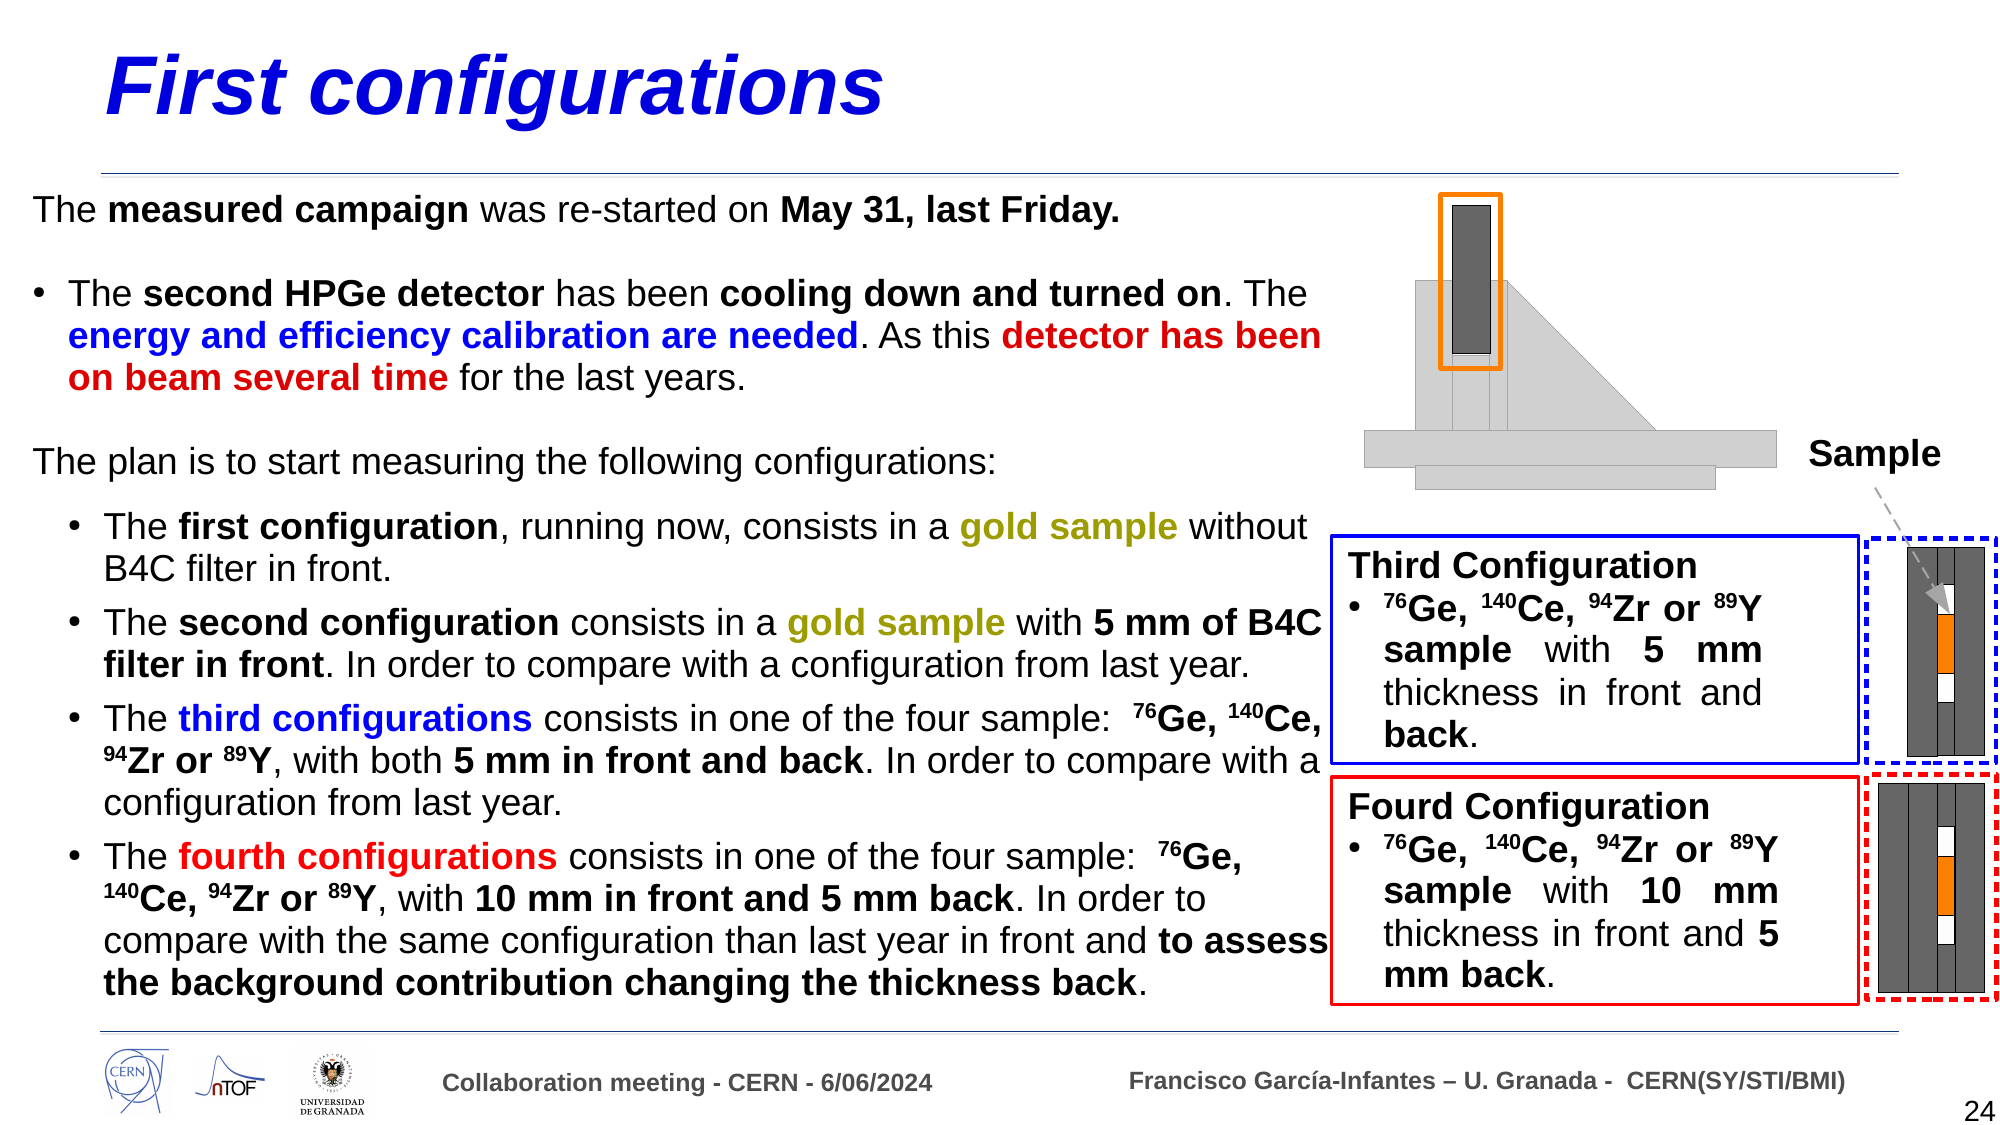

First configurations
The measured campaign was re-started on May 31, last Friday.
The second HPGe detector has been cooling down and turned on. The energy and efficiency calibration are needed. As this detector has been on beam several time for the last years.
The plan is to start measuring the following configurations:
The first configuration, running now, consists in a gold sample without B4C filter in front.
The second configuration consists in a gold sample with 5 mm of B4C filter in front. In order to compare with a configuration from last year.
The third configurations consists in one of the four sample: 76Ge, 140Ce, 94Zr or 89Y, with both 5 mm in front and back. In order to compare with a configuration from last year.
The fourth configurations consists in one of the four sample: 76Ge, 140Ce, 94Zr or 89Y, with 10 mm in front and 5 mm back. In order to compare with the same configuration than last year in front and to assess the background contribution changing the thickness back.
Sample
Third Configuration
76Ge, 140Ce, 94Zr or 89Y sample with 5 mm thickness in front and back.
Fourd Configuration
76Ge, 140Ce, 94Zr or 89Y sample with 10 mm thickness in front and 5 mm back.
Francisco García-Infantes – U. Granada - CERN(SY/STI/BMI)
Collaboration meeting - CERN - 6/06/2024
24